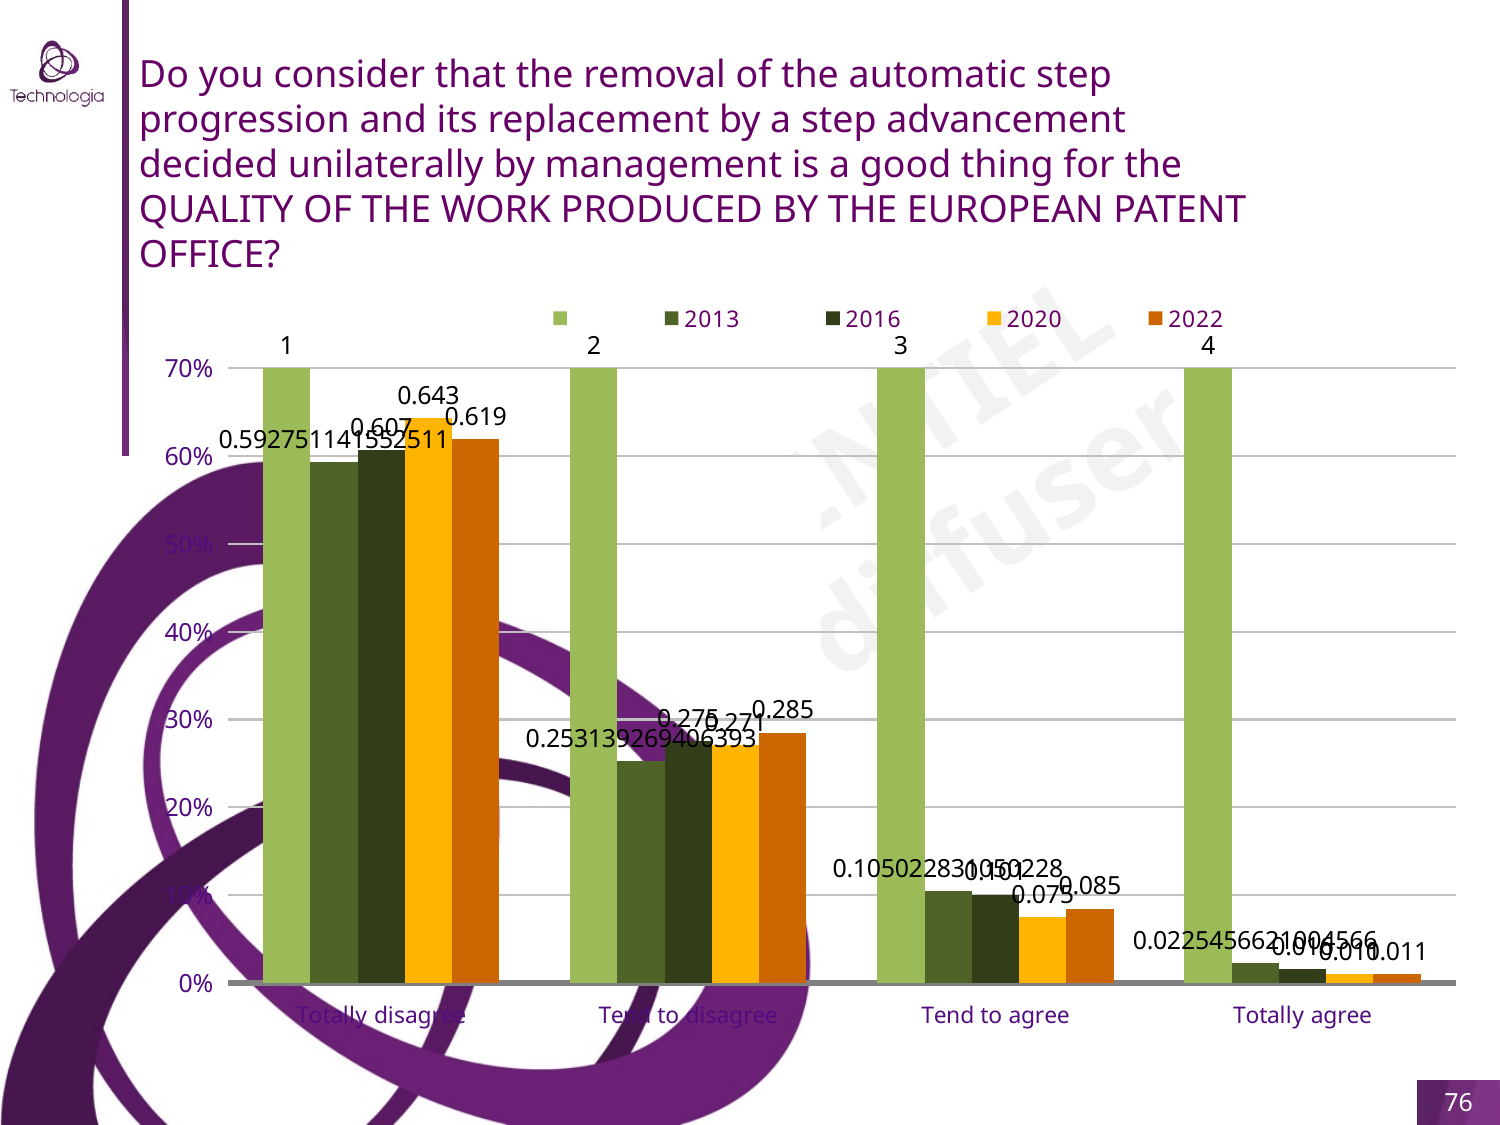

# Do you consider that the removal of the automatic step progression and its replacement by a step advancement decided unilaterally by management is a good thing for the QUALITY OF THE WORK PRODUCED BY THE EUROPEAN PATENT OFFICE?
[unsupported chart]